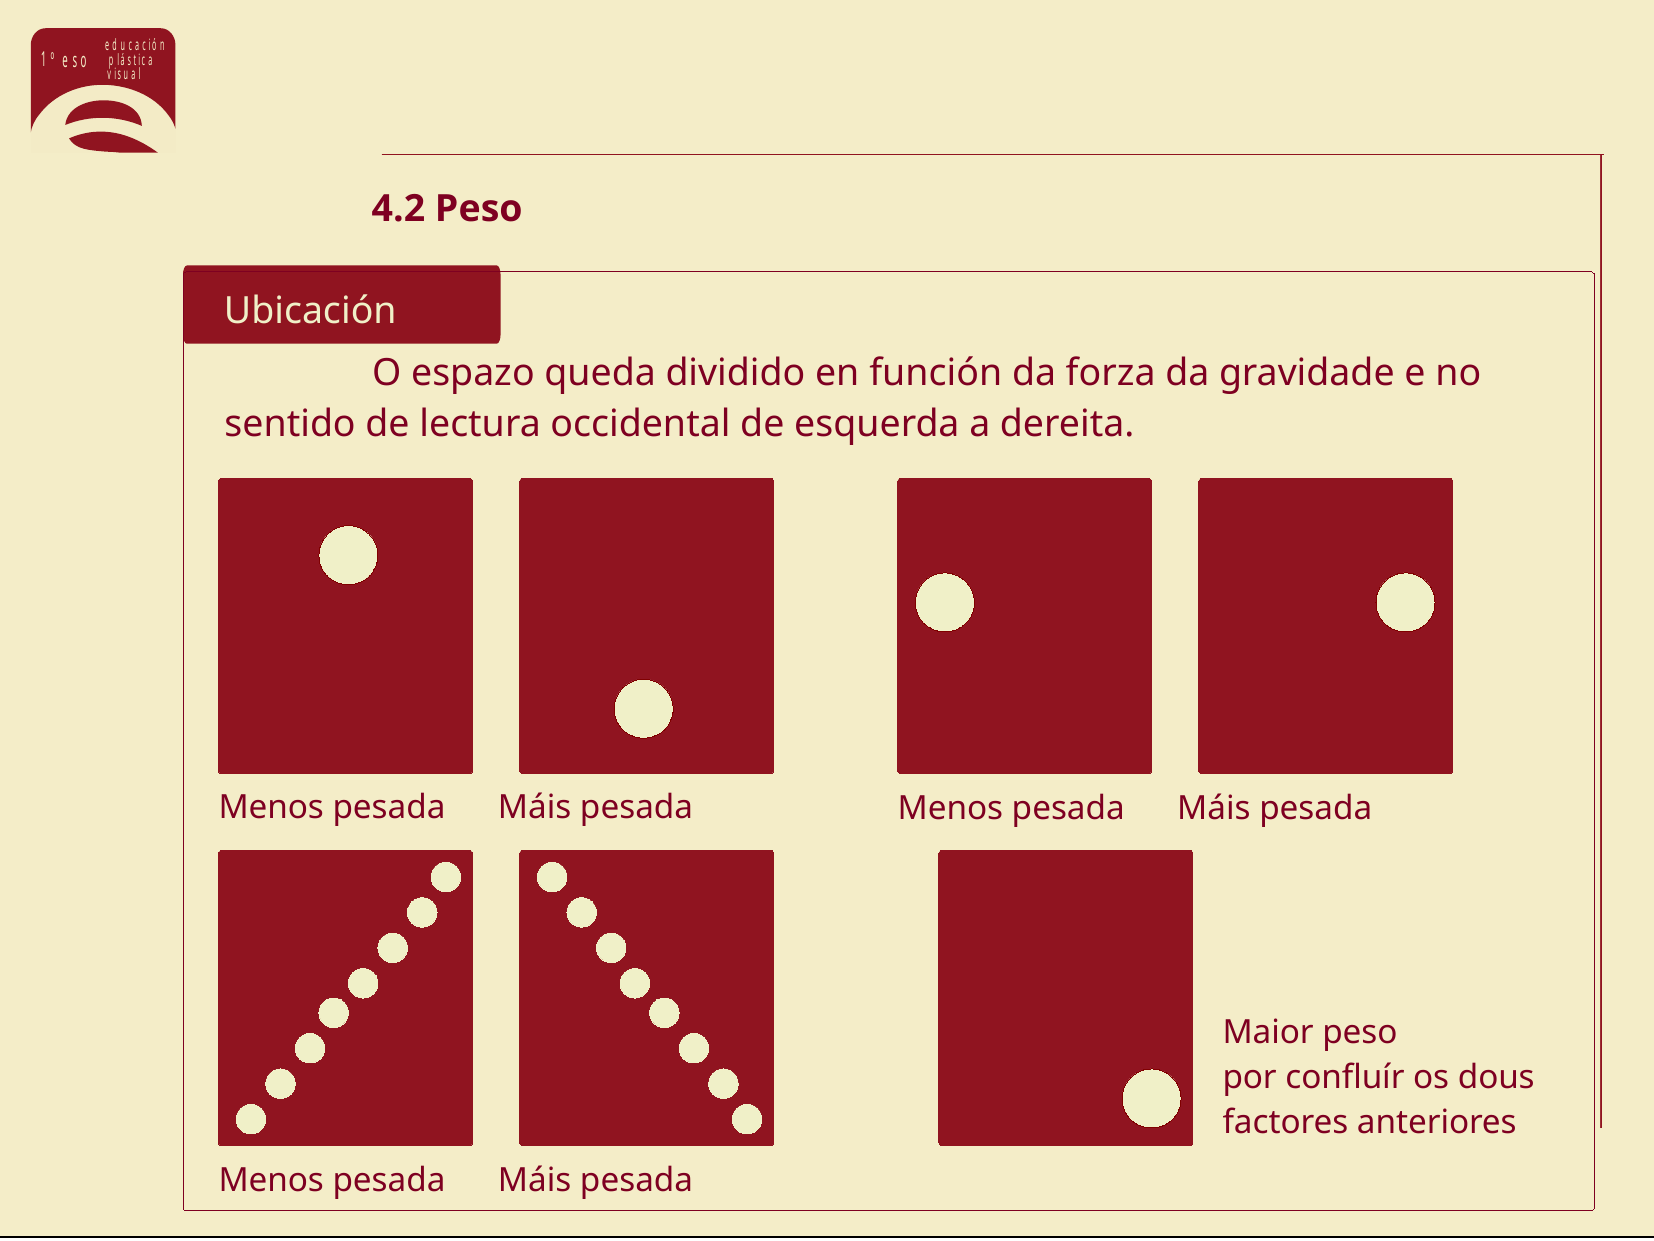

4.2 Peso
	Ubicación
#
		O espazo queda dividido en función da forza da gravidade e no sentido de lectura occidental de esquerda a dereita.
Menos pesada Máis pesada
Menos pesada Máis pesada
Maior peso
por confluír os dous
factores anteriores
Menos pesada Máis pesada